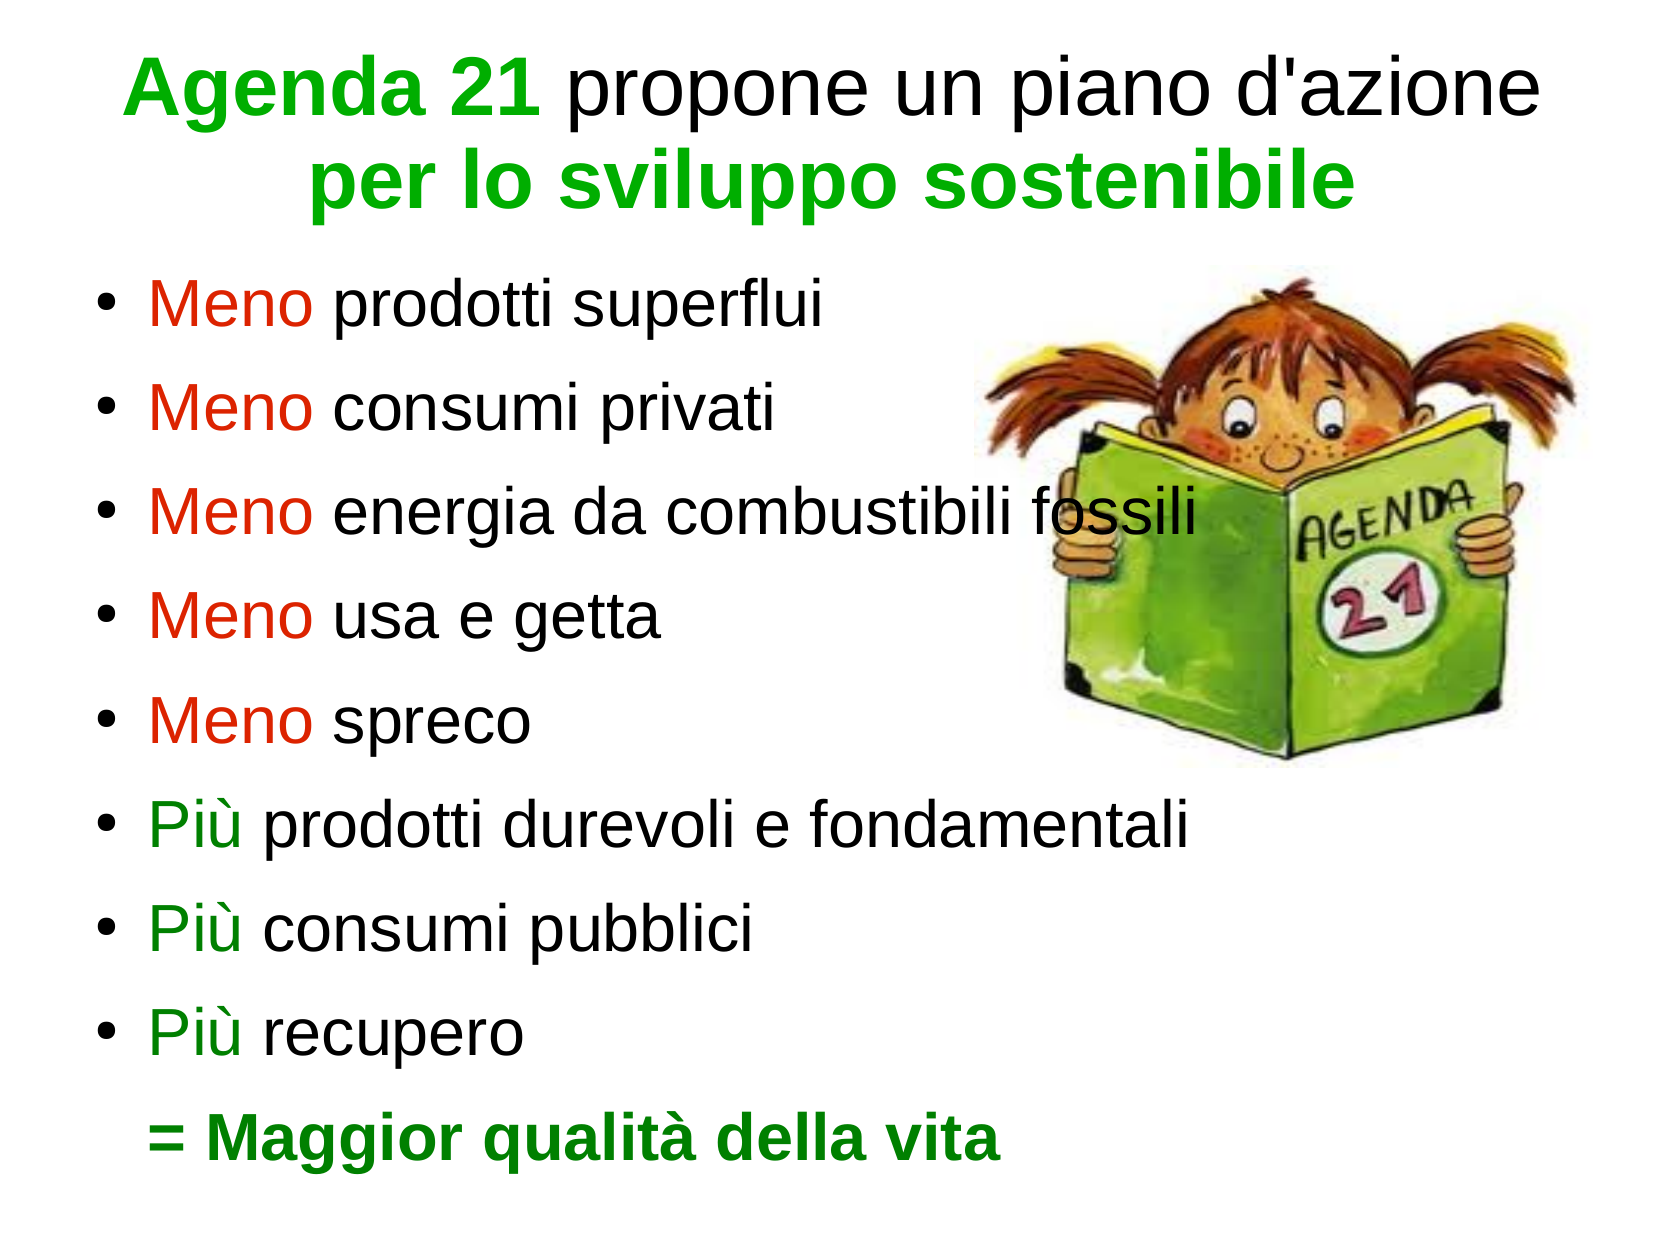

# Agenda 21 propone un piano d'azione per lo sviluppo sostenibile
Meno prodotti superflui
Meno consumi privati
Meno energia da combustibili fossili
Meno usa e getta
Meno spreco
Più prodotti durevoli e fondamentali
Più consumi pubblici
Più recupero
= Maggior qualità della vita